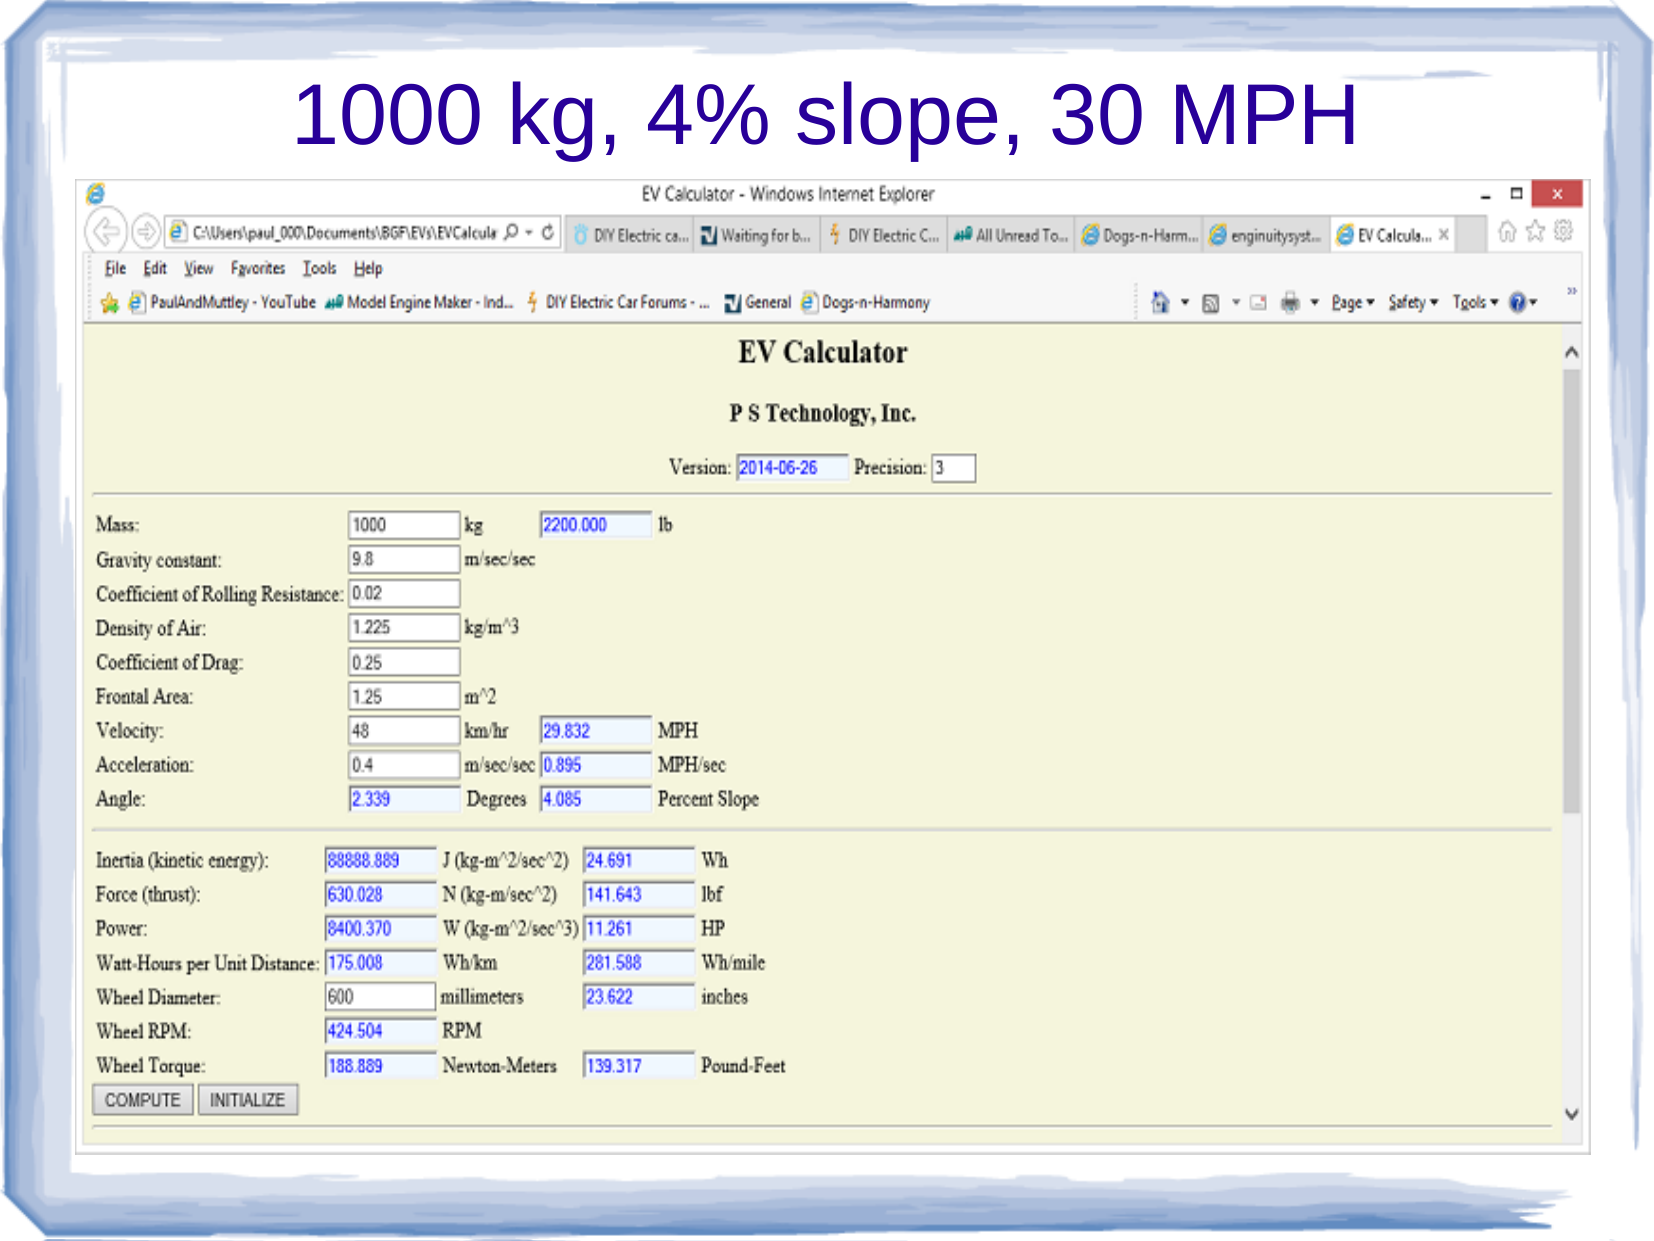

# 1000 kg, 4% slope, 30 MPH